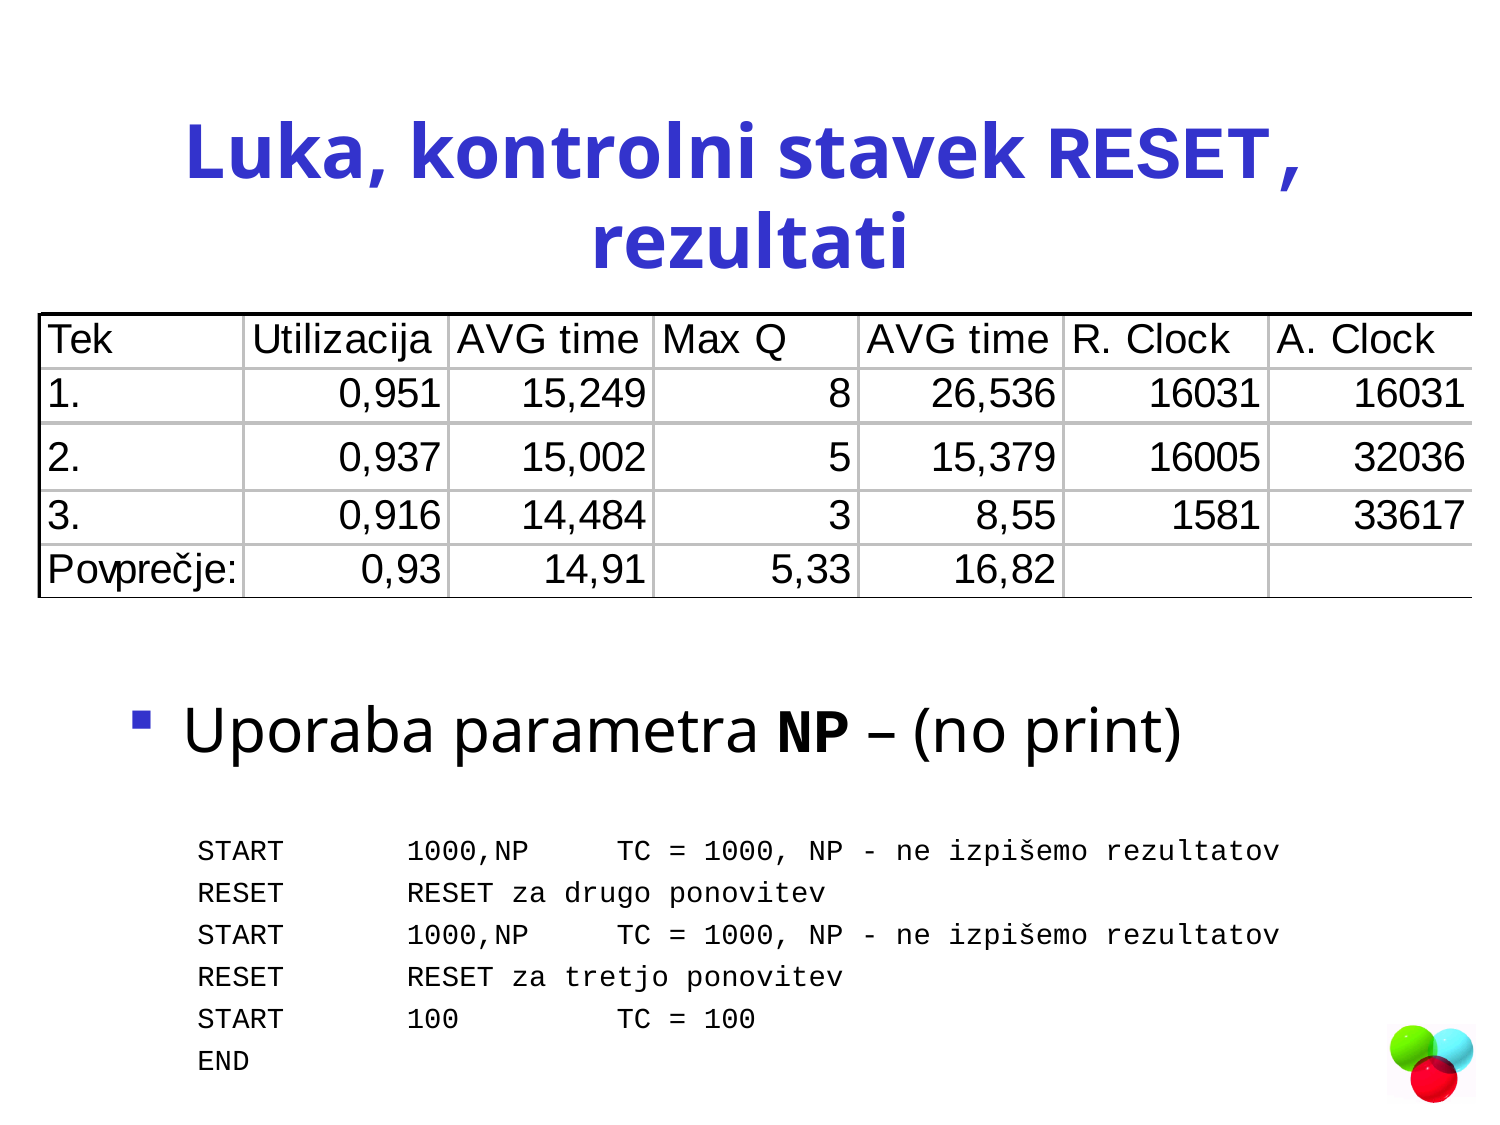

# Luka, kontrolni stavek RESET, rezultati
Uporaba parametra NP – (no print)
 START 1000,NP TC = 1000, NP - ne izpišemo rezultatov
 RESET RESET za drugo ponovitev
 START 1000,NP TC = 1000, NP - ne izpišemo rezultatov
 RESET RESET za tretjo ponovitev
 START 100 TC = 100
 END